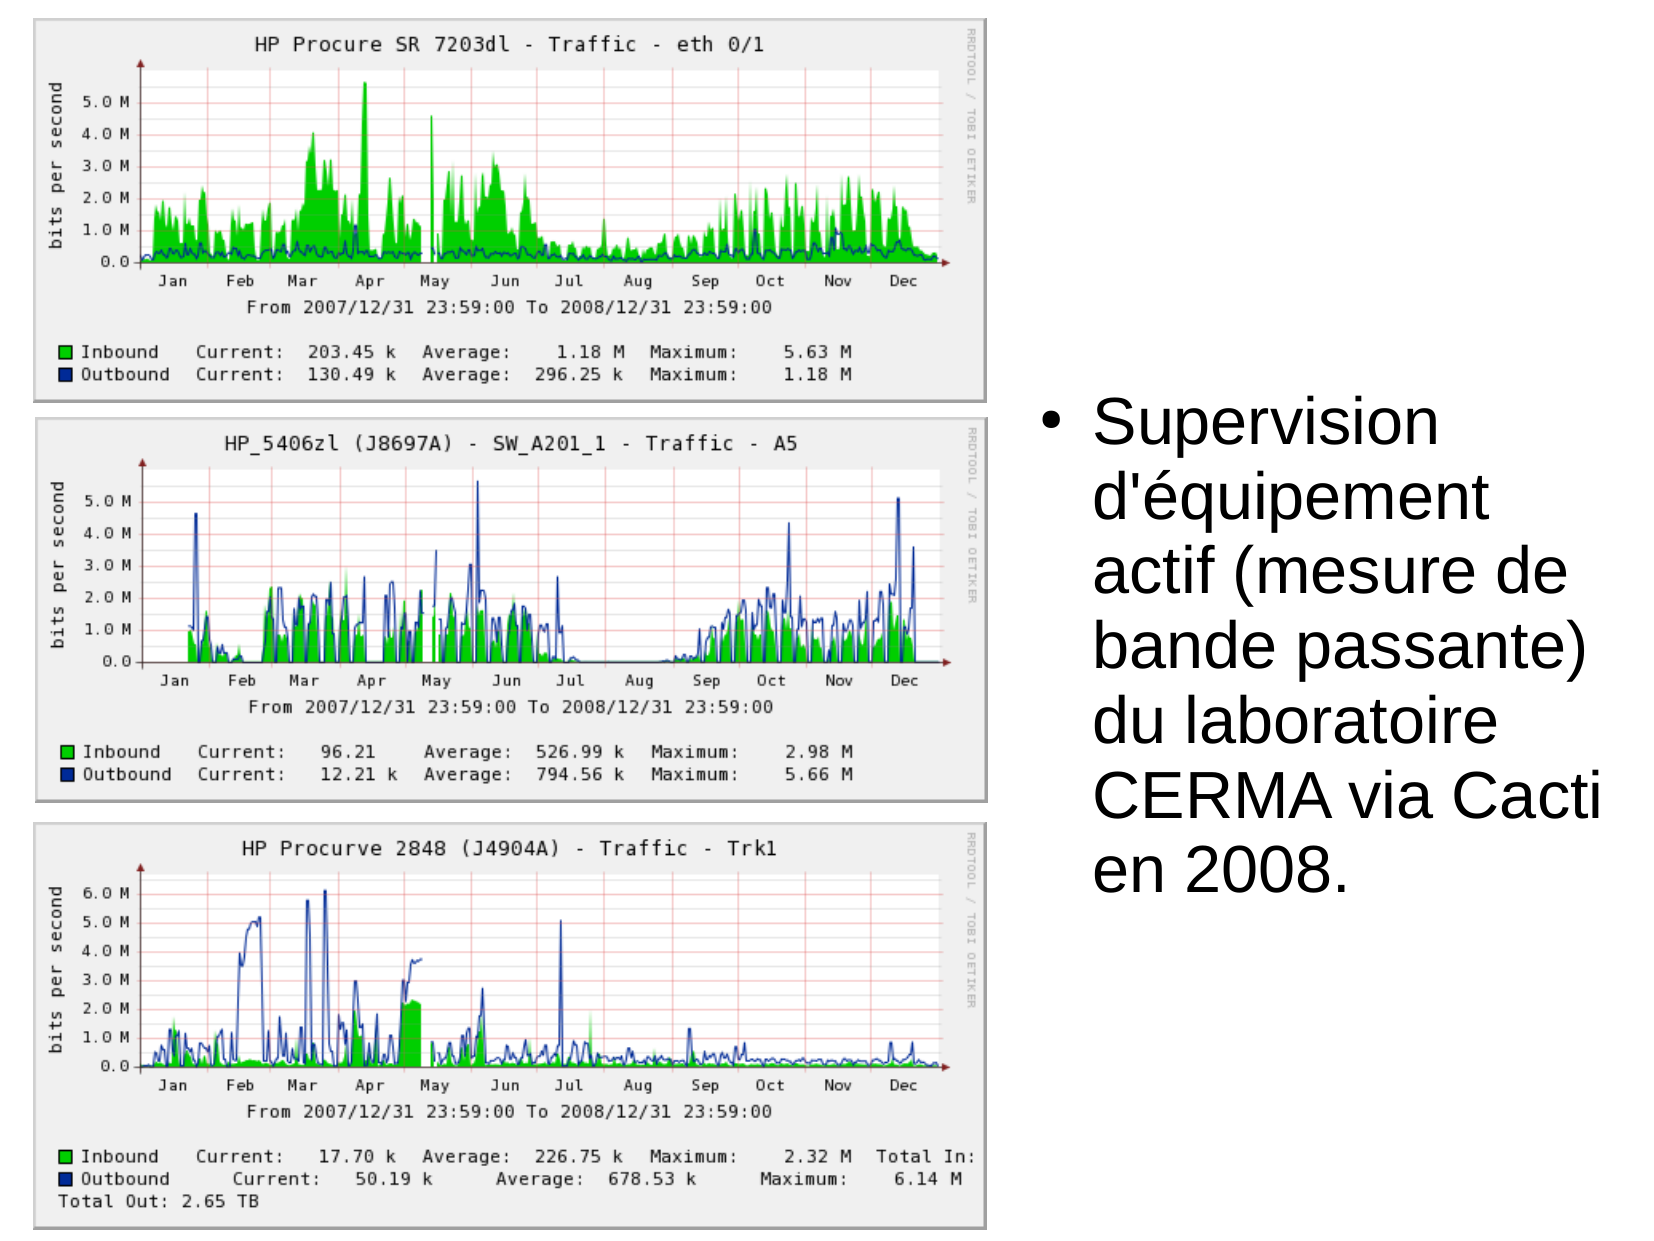

# Supervision d'équipement actif (mesure de bande passante) du laboratoire CERMA via Cacti en 2008.